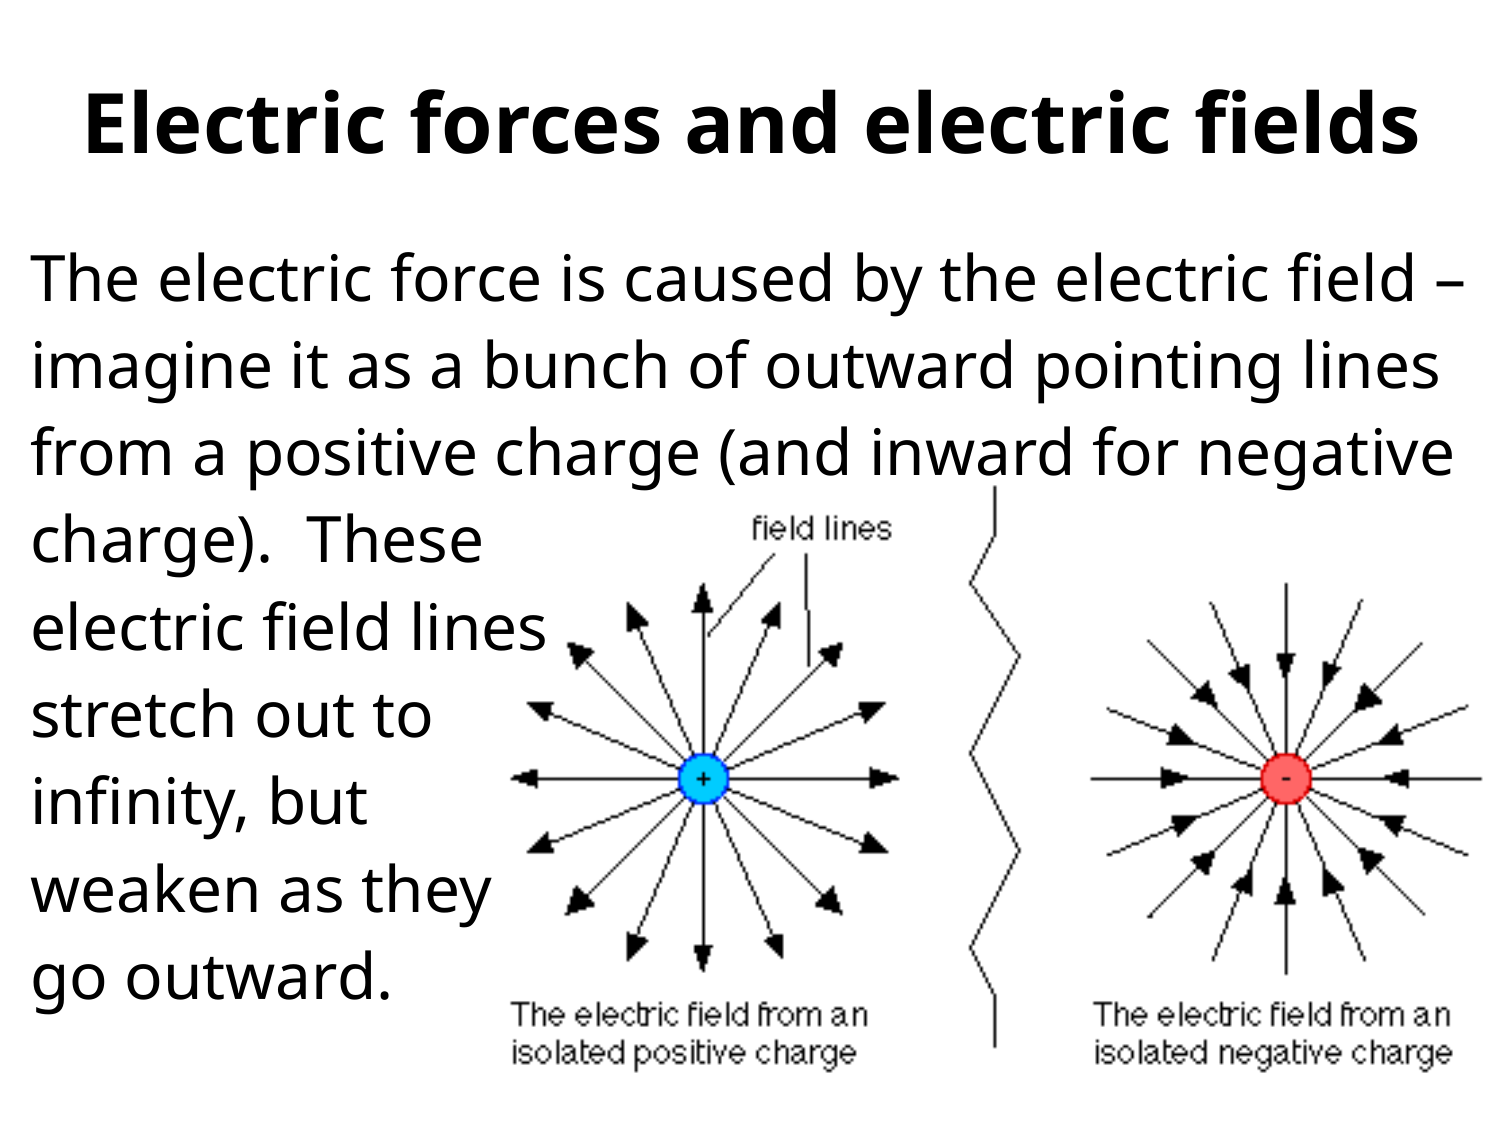

Electric forces and electric fields
# The electric force is caused by the electric field – imagine it as a bunch of outward pointing lines from a positive charge (and inward for negative charge). These electric field lines stretch out to infinity, but weaken as they go outward.